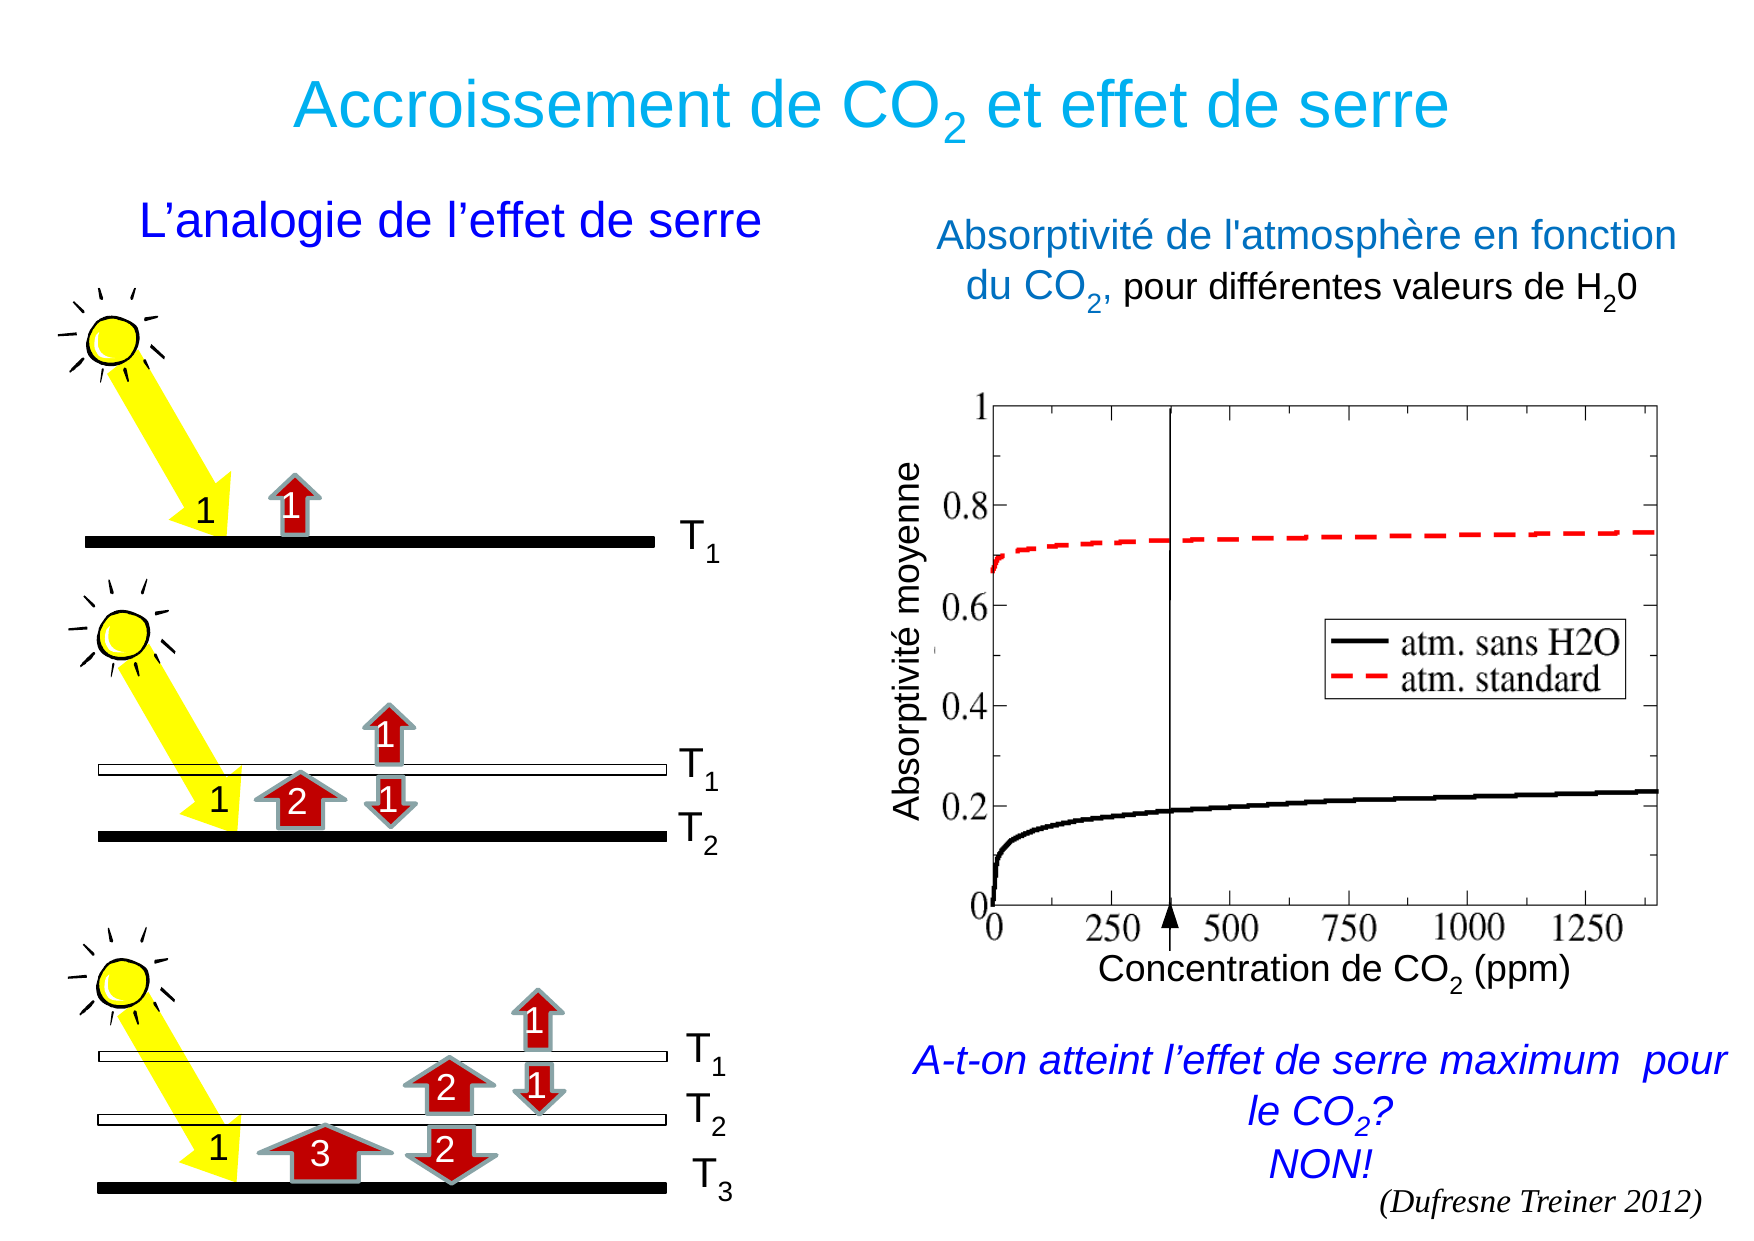

Accroissement de CO2 et effet de serre
L’analogie de l’effet de serre
Absorptivité de l'atmosphère en fonction du CO2, pour différentes valeurs de H20
Absorptivité moyenne
1
1
T1
1
T1
1
1
2
T2
1
T1
1
2
T2
1
2
3
T3
Concentration de CO2 (ppm)
A-t-on atteint l’effet de serre maximum pour le CO2?
NON!
(Dufresne Treiner 2012)‏